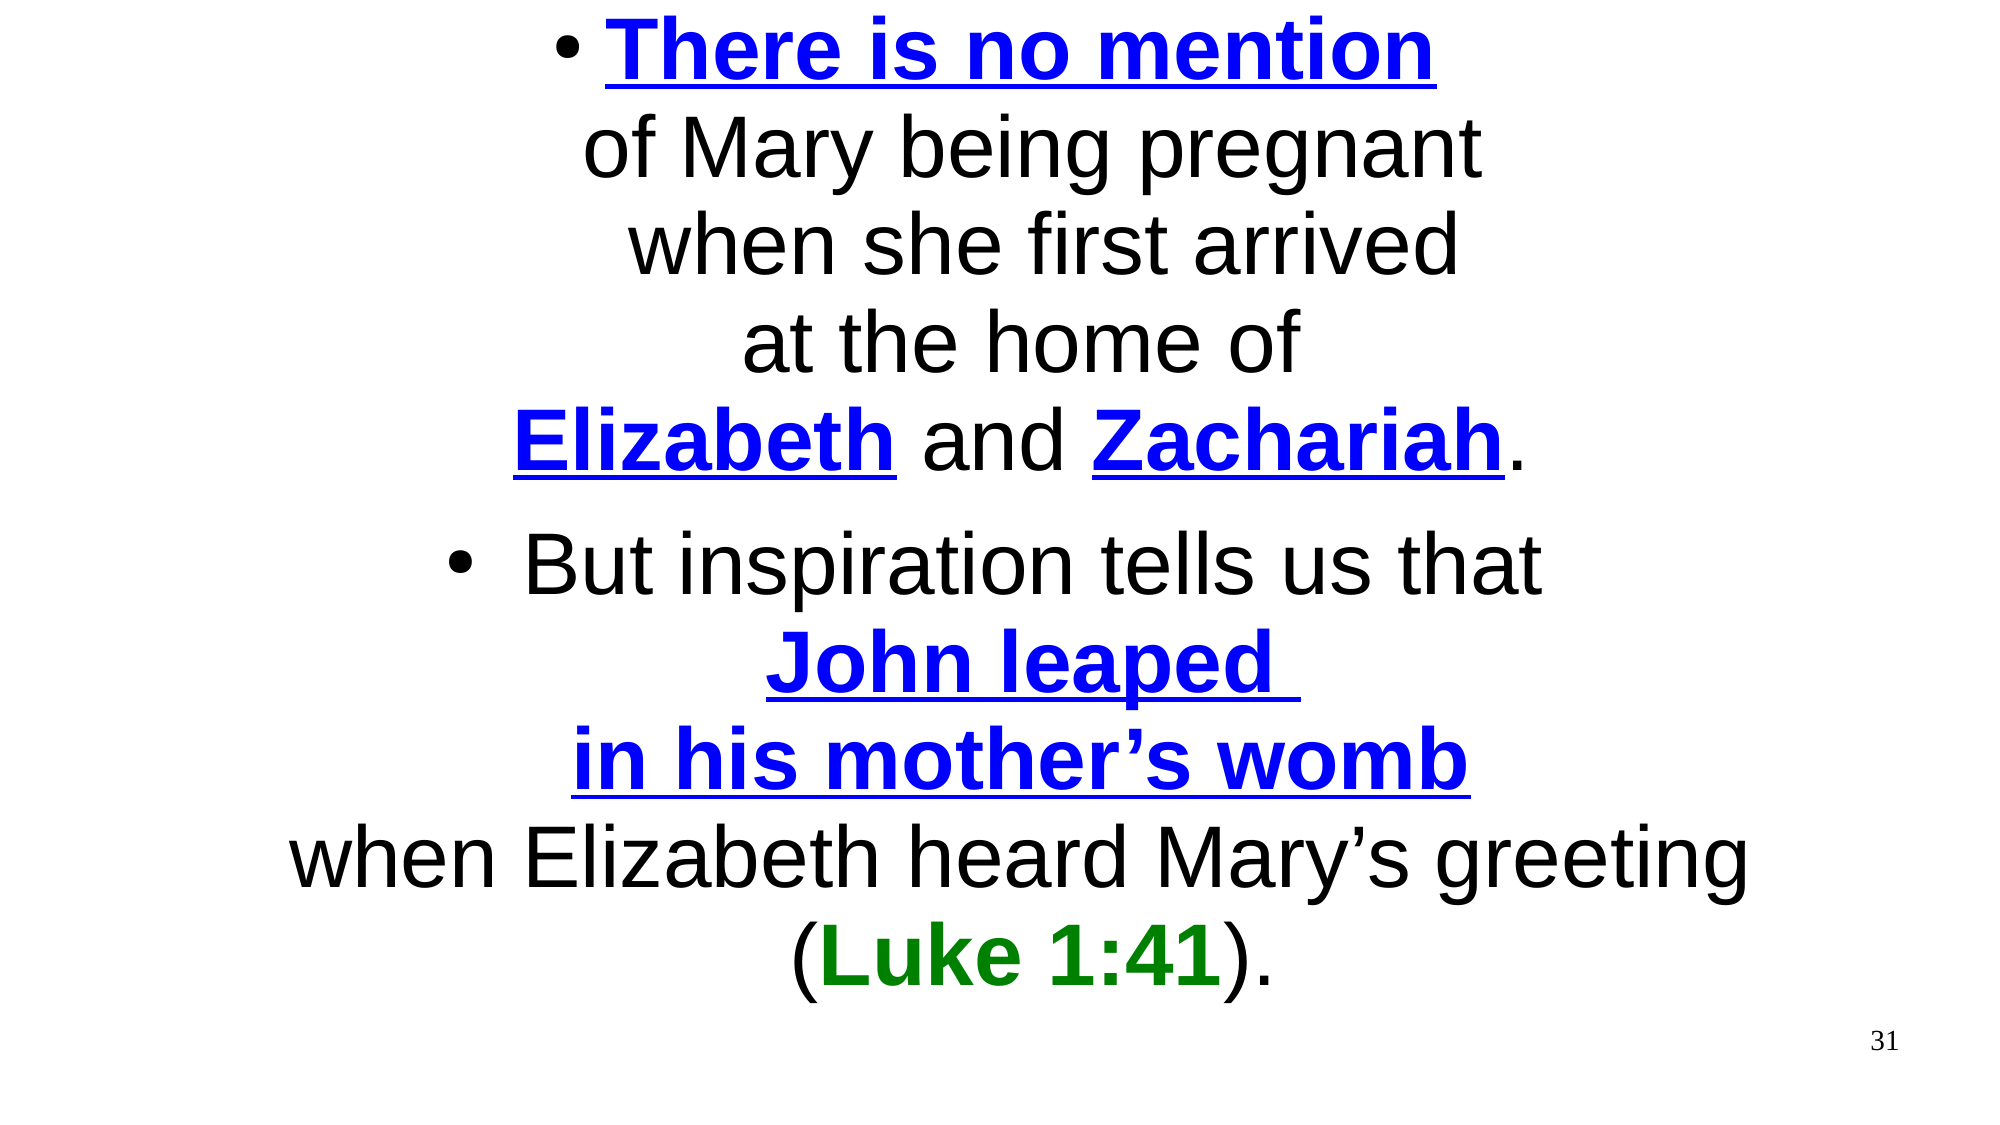

# There is no mention of Mary being pregnant when she first arrived at the home of Elizabeth and Zachariah.
 But inspiration tells us that
John leaped
in his mother’s womb
when Elizabeth heard Mary’s greeting
(Luke 1:41).
31